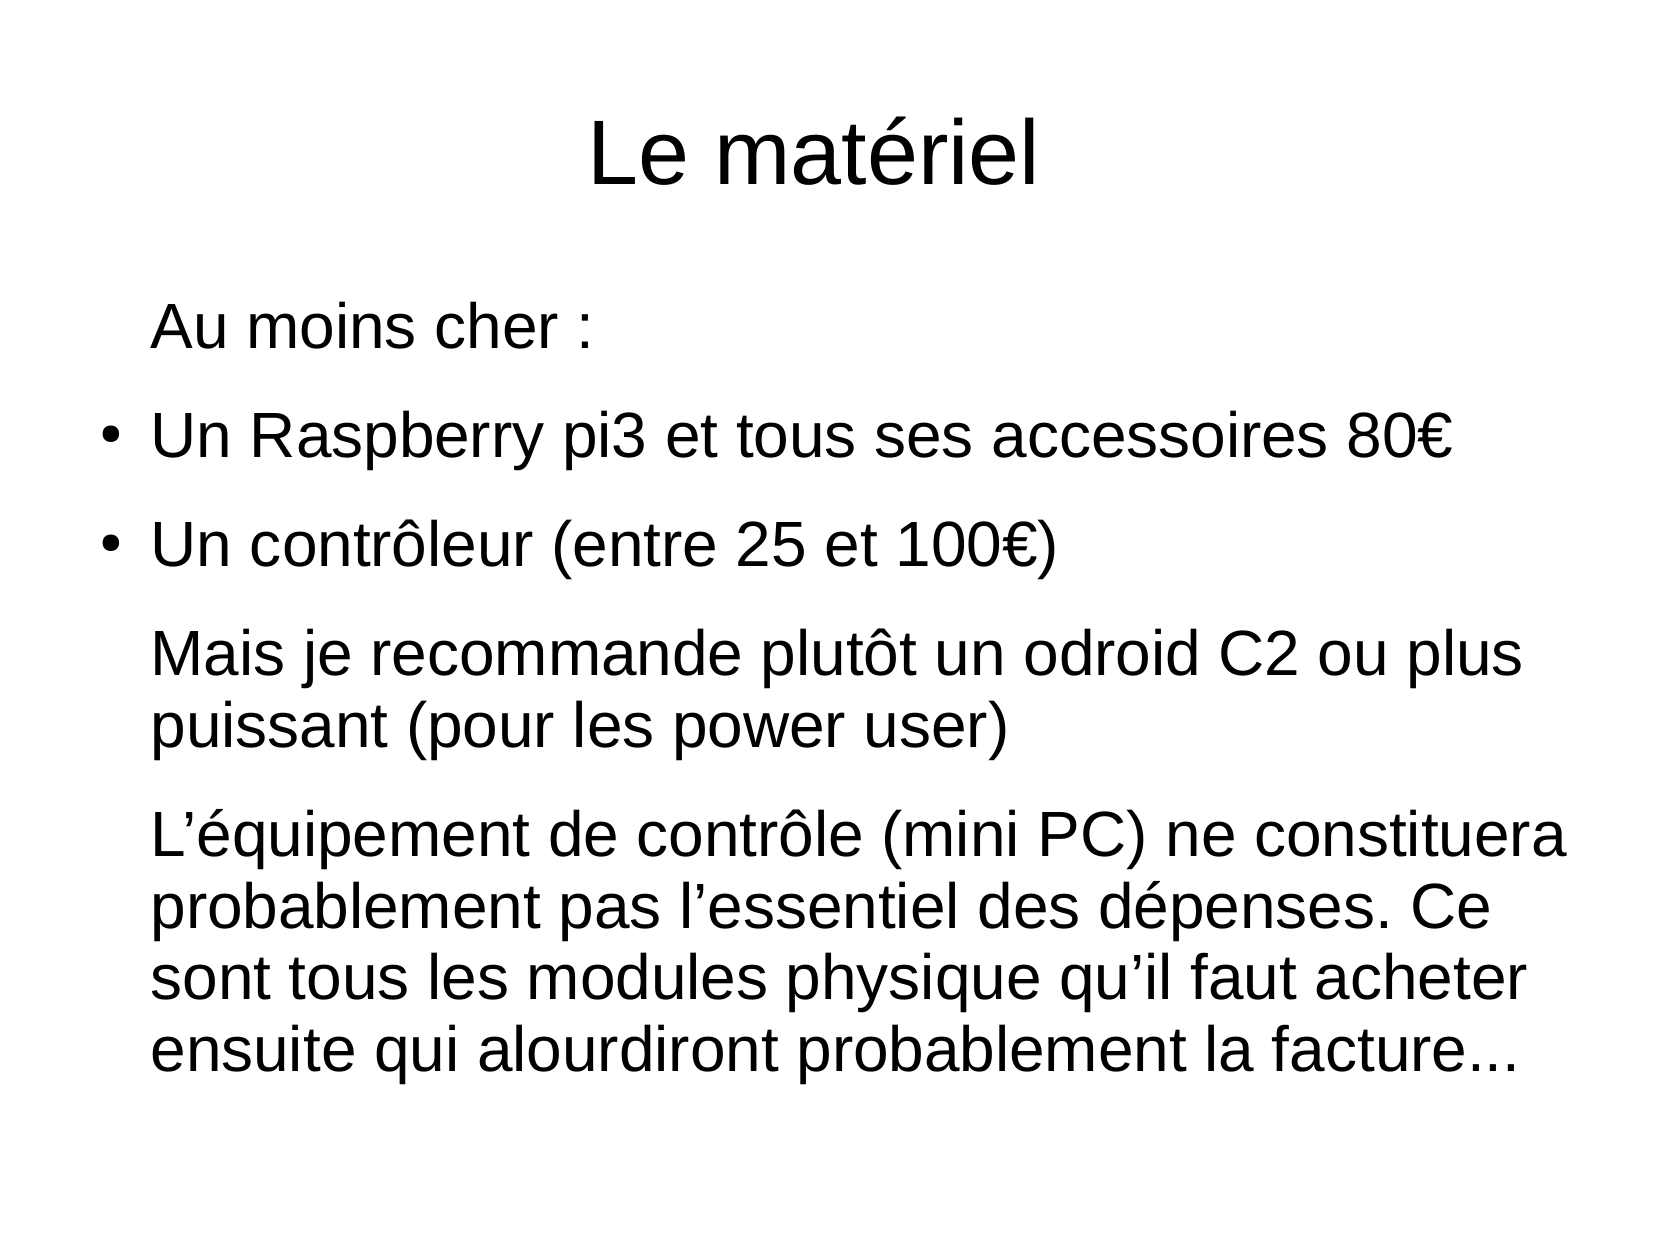

# Le matériel
Au moins cher :
Un Raspberry pi3 et tous ses accessoires 80€
Un contrôleur (entre 25 et 100€)
Mais je recommande plutôt un odroid C2 ou plus puissant (pour les power user)
L’équipement de contrôle (mini PC) ne constituera probablement pas l’essentiel des dépenses. Ce sont tous les modules physique qu’il faut acheter ensuite qui alourdiront probablement la facture...